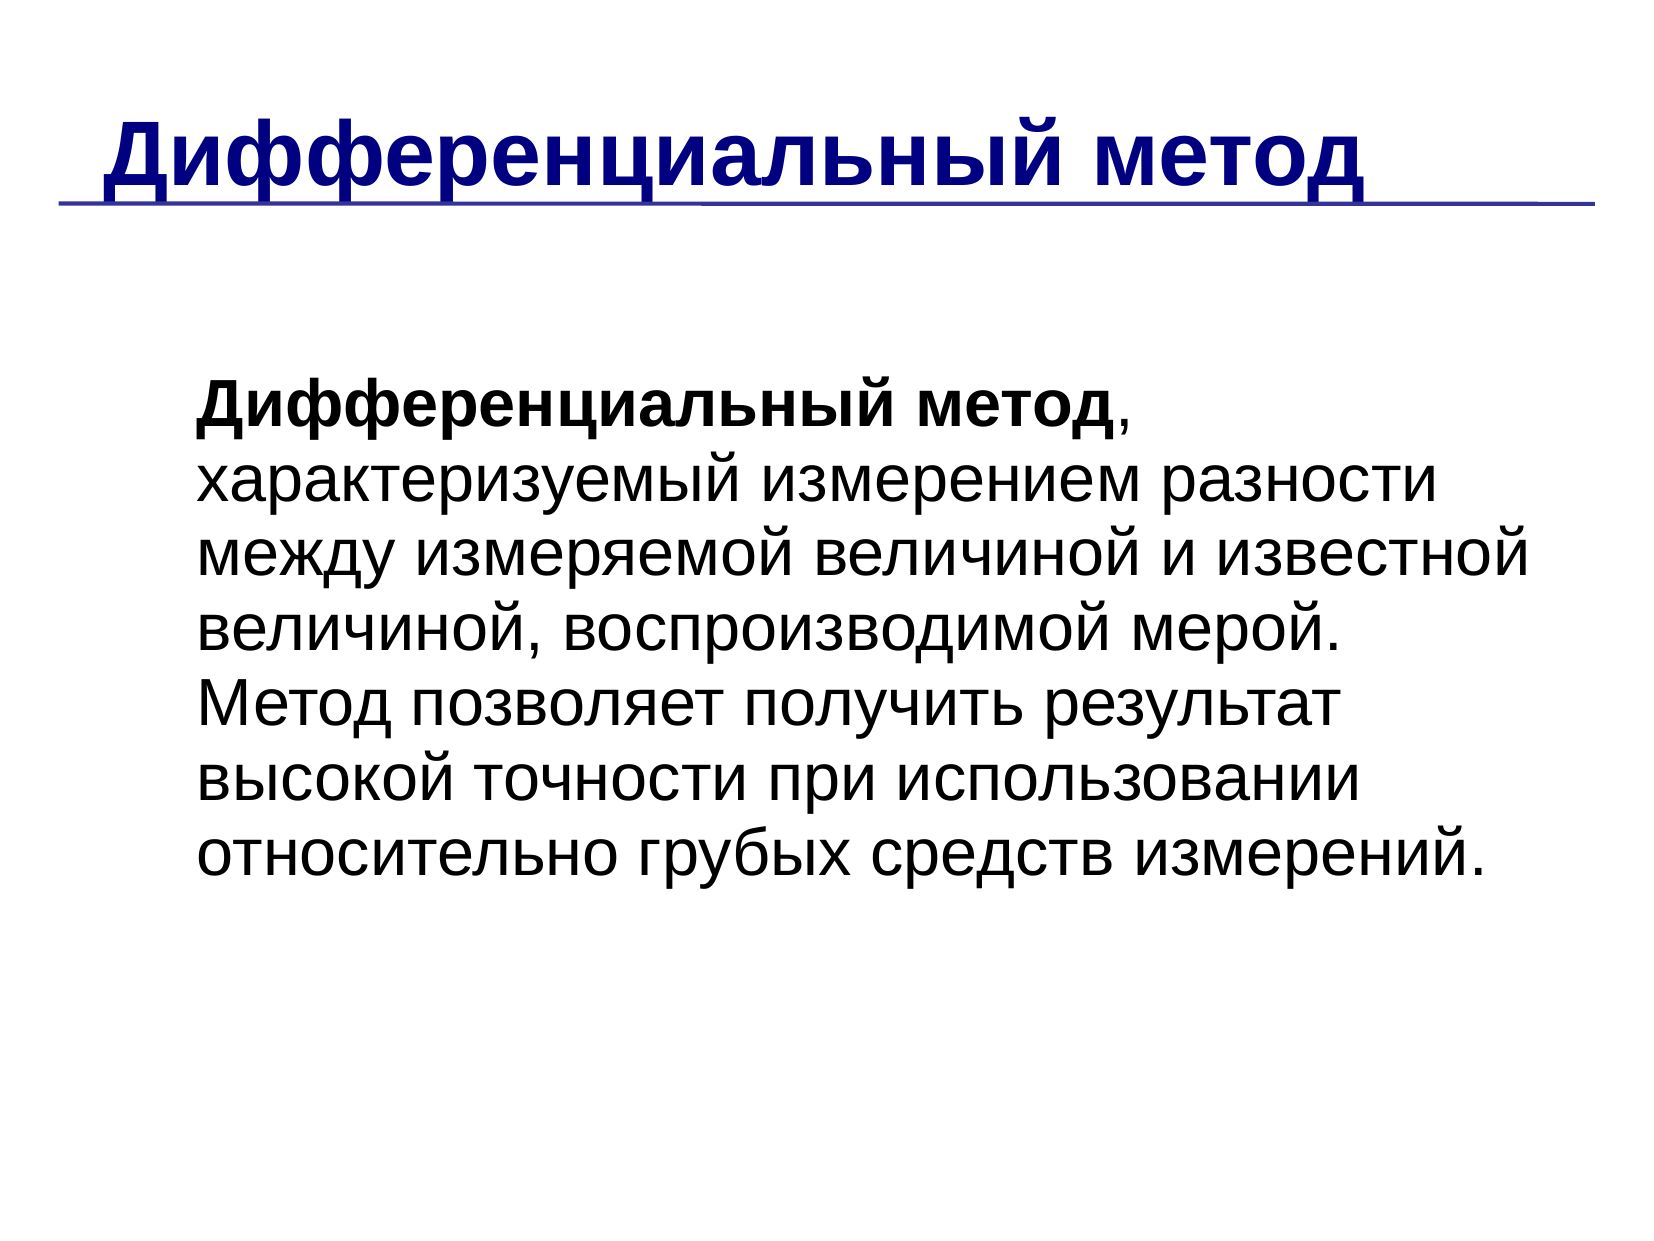

# Дифференциальный метод
Дифференциальный метод, характеризуемый измерением разности между измеряемой величиной и известной величиной, воспроизводимой мерой. Метод позволяет получить результат высокой точности при использовании относительно грубых средств измерений.